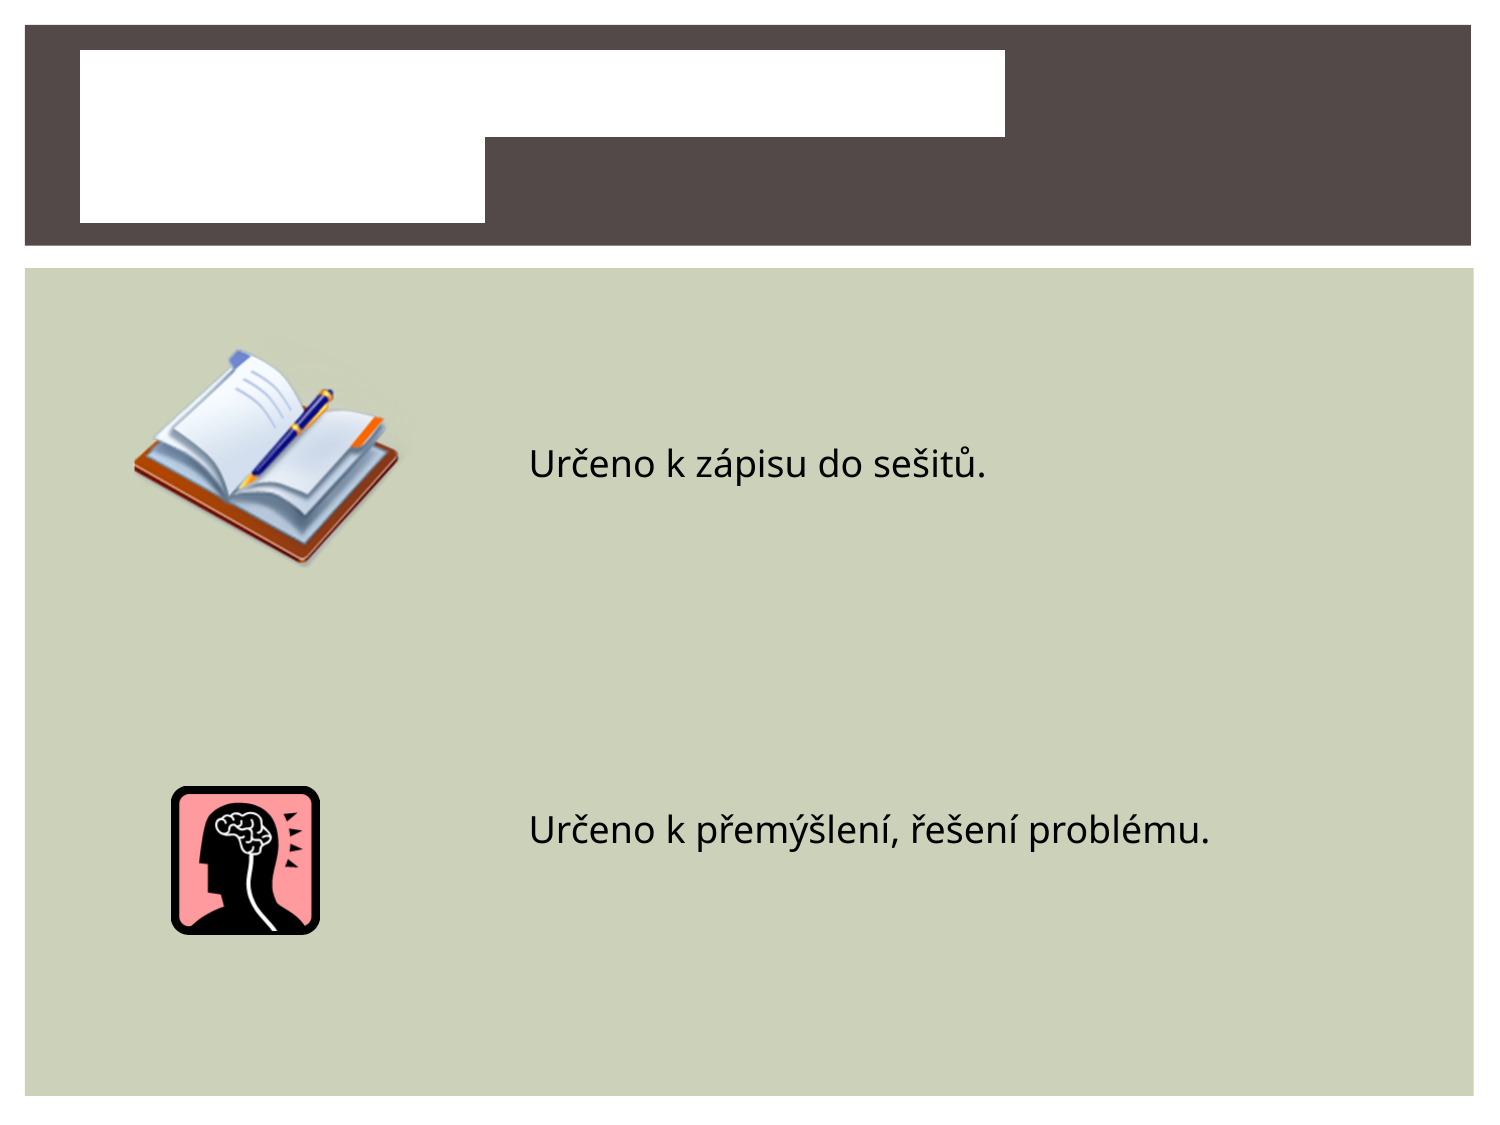

# Vysvětlivky k pomocným symbolům:
Určeno k zápisu do sešitů.
Určeno k přemýšlení, řešení problému.